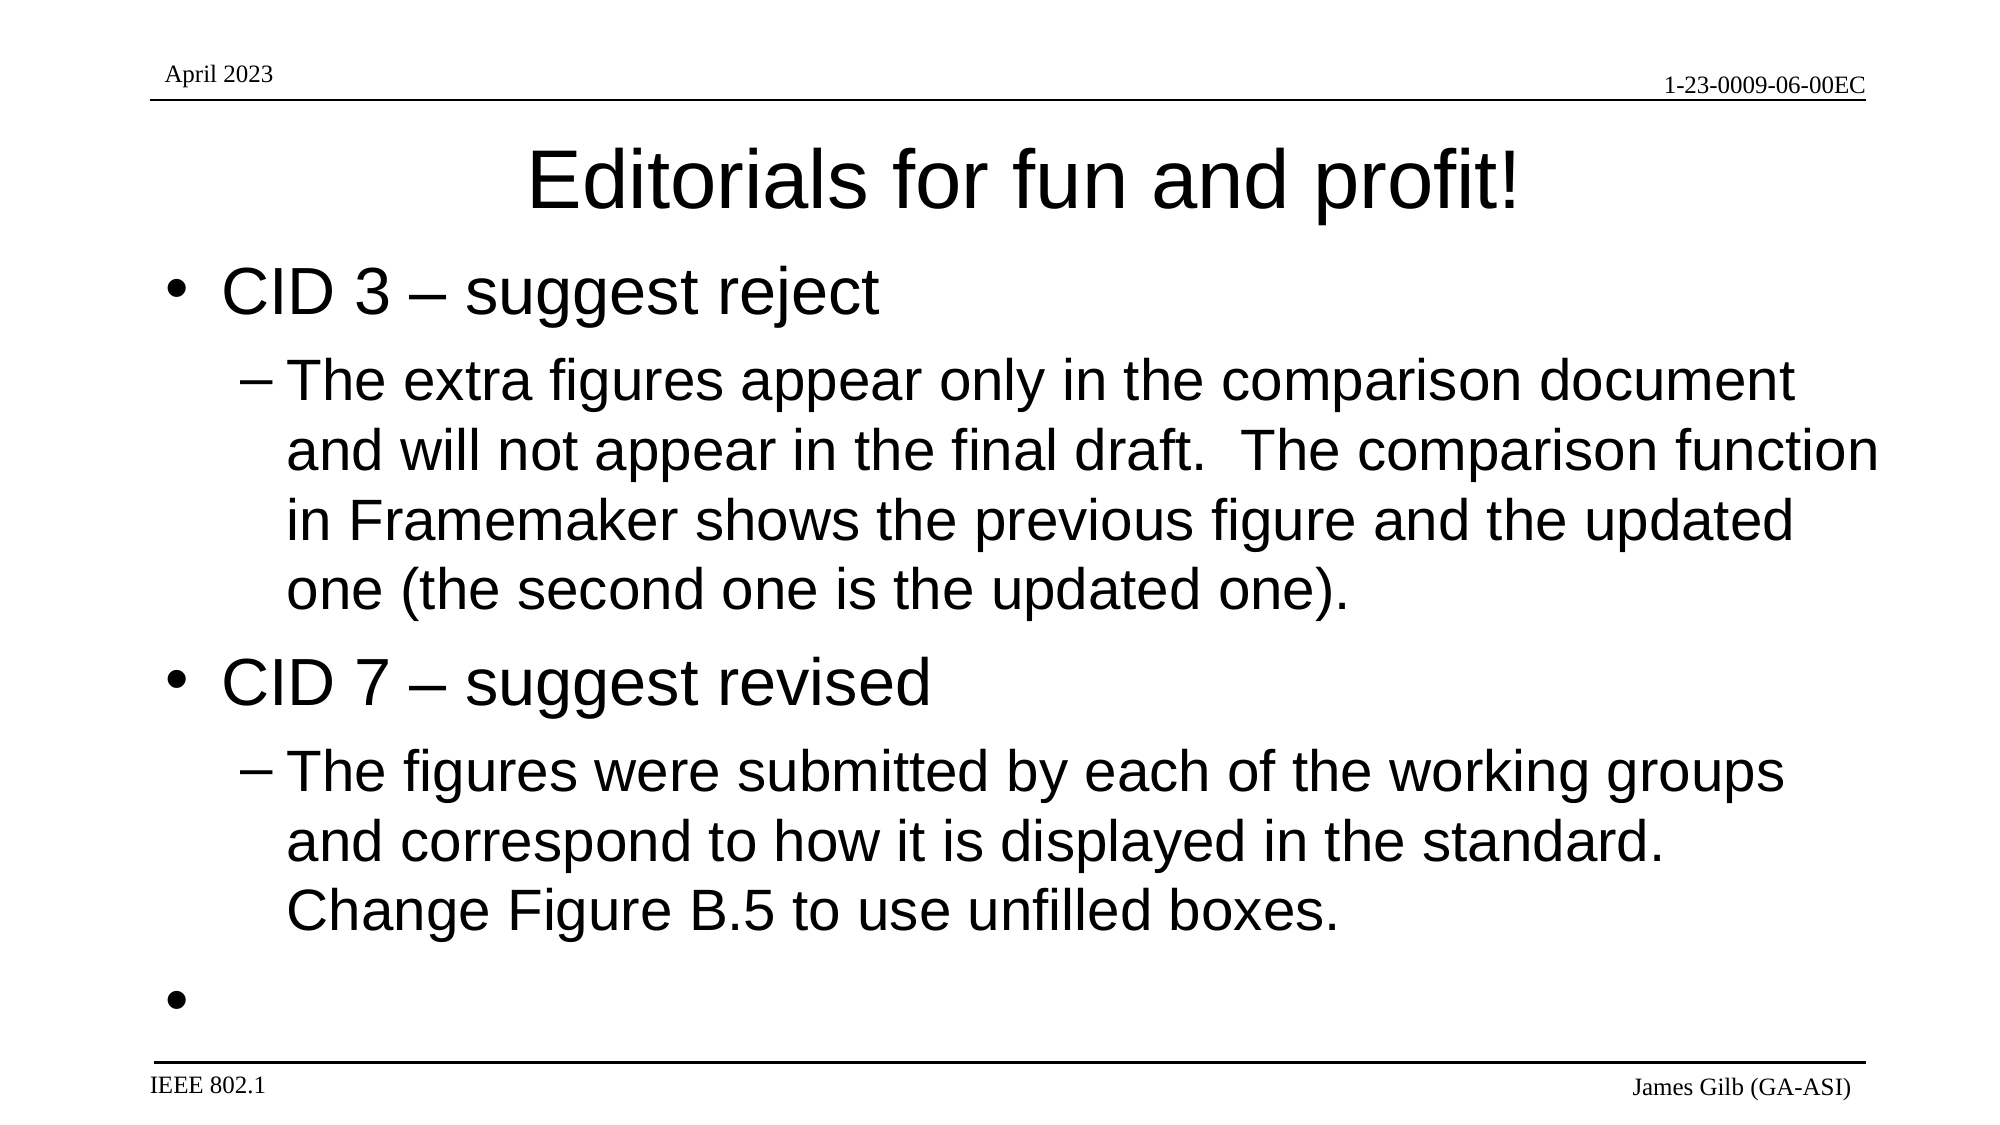

# Editorials for fun and profit!
CID 3 – suggest reject
The extra figures appear only in the comparison document and will not appear in the final draft. The comparison function in Framemaker shows the previous figure and the updated one (the second one is the updated one).
CID 7 – suggest revised
The figures were submitted by each of the working groups and correspond to how it is displayed in the standard. Change Figure B.5 to use unfilled boxes.